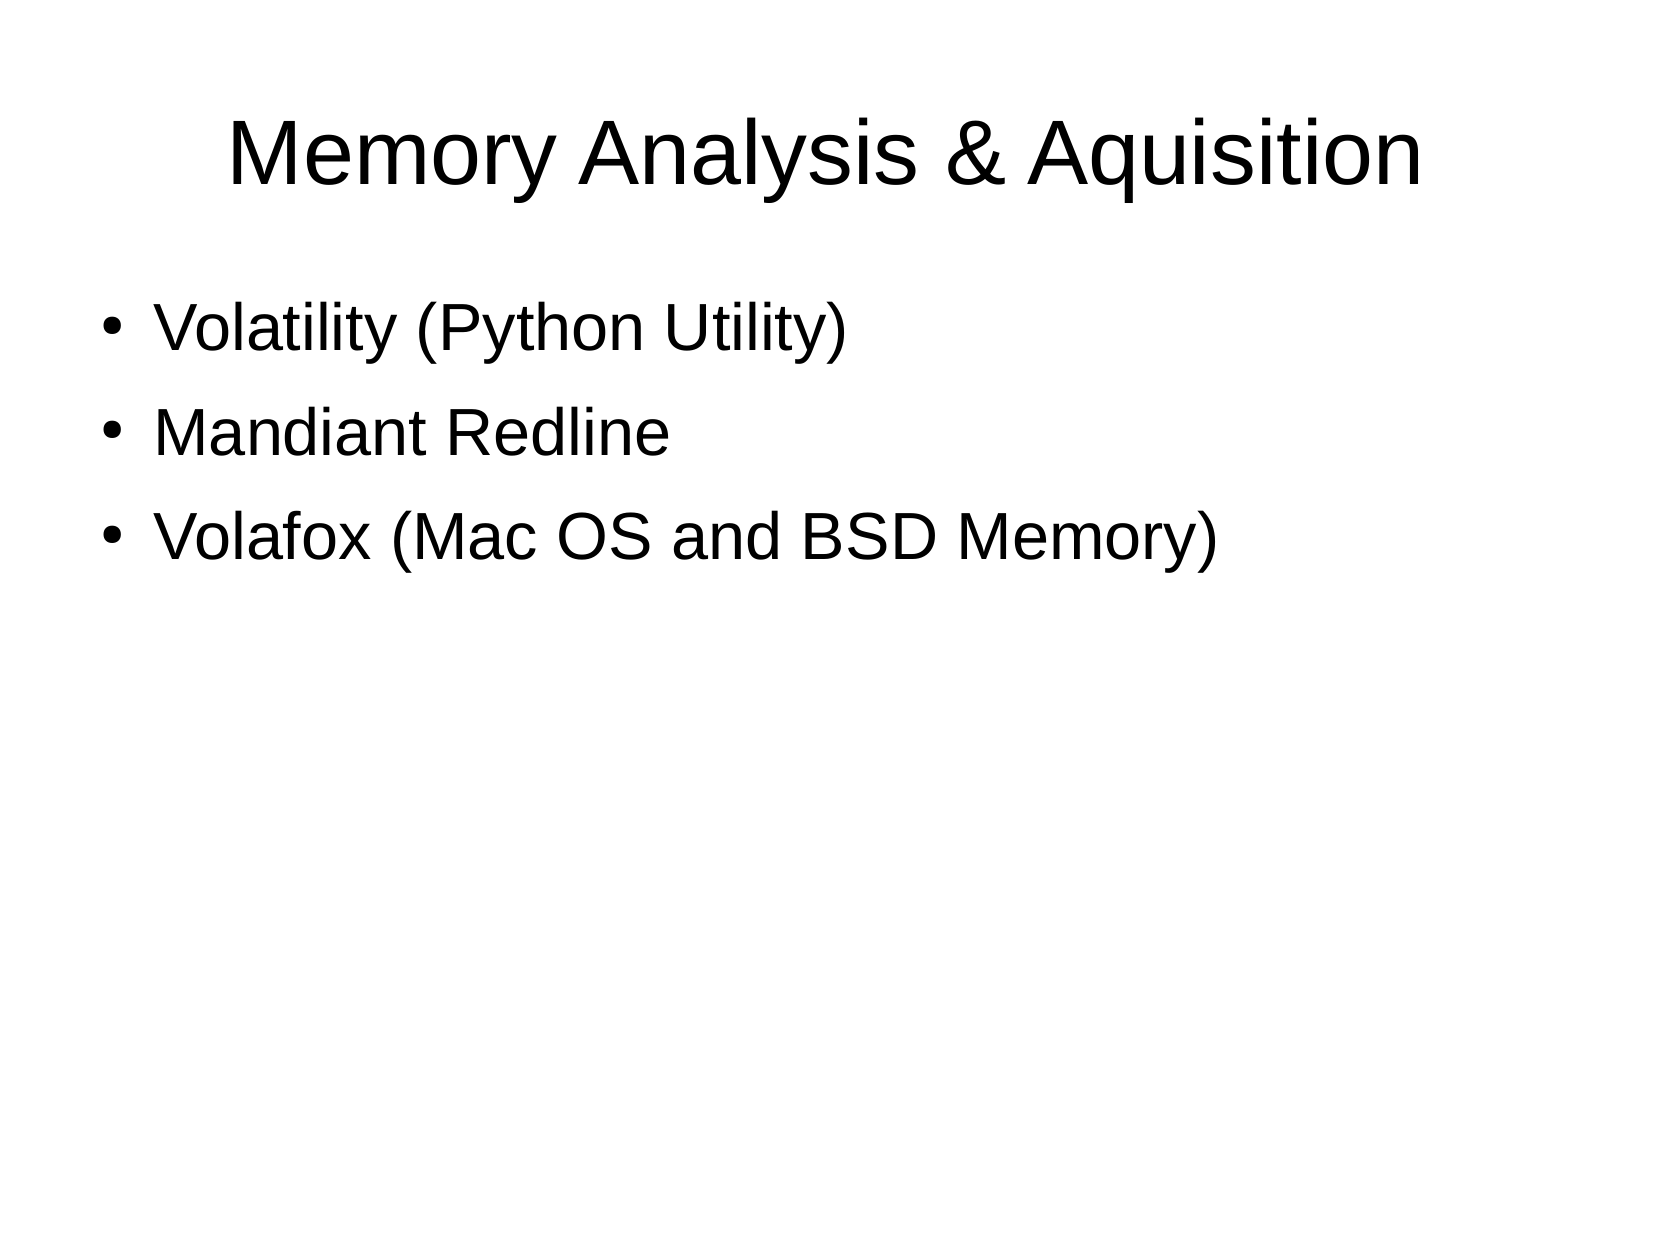

# Memory Analysis & Aquisition
Volatility (Python Utility)
Mandiant Redline
Volafox (Mac OS and BSD Memory)